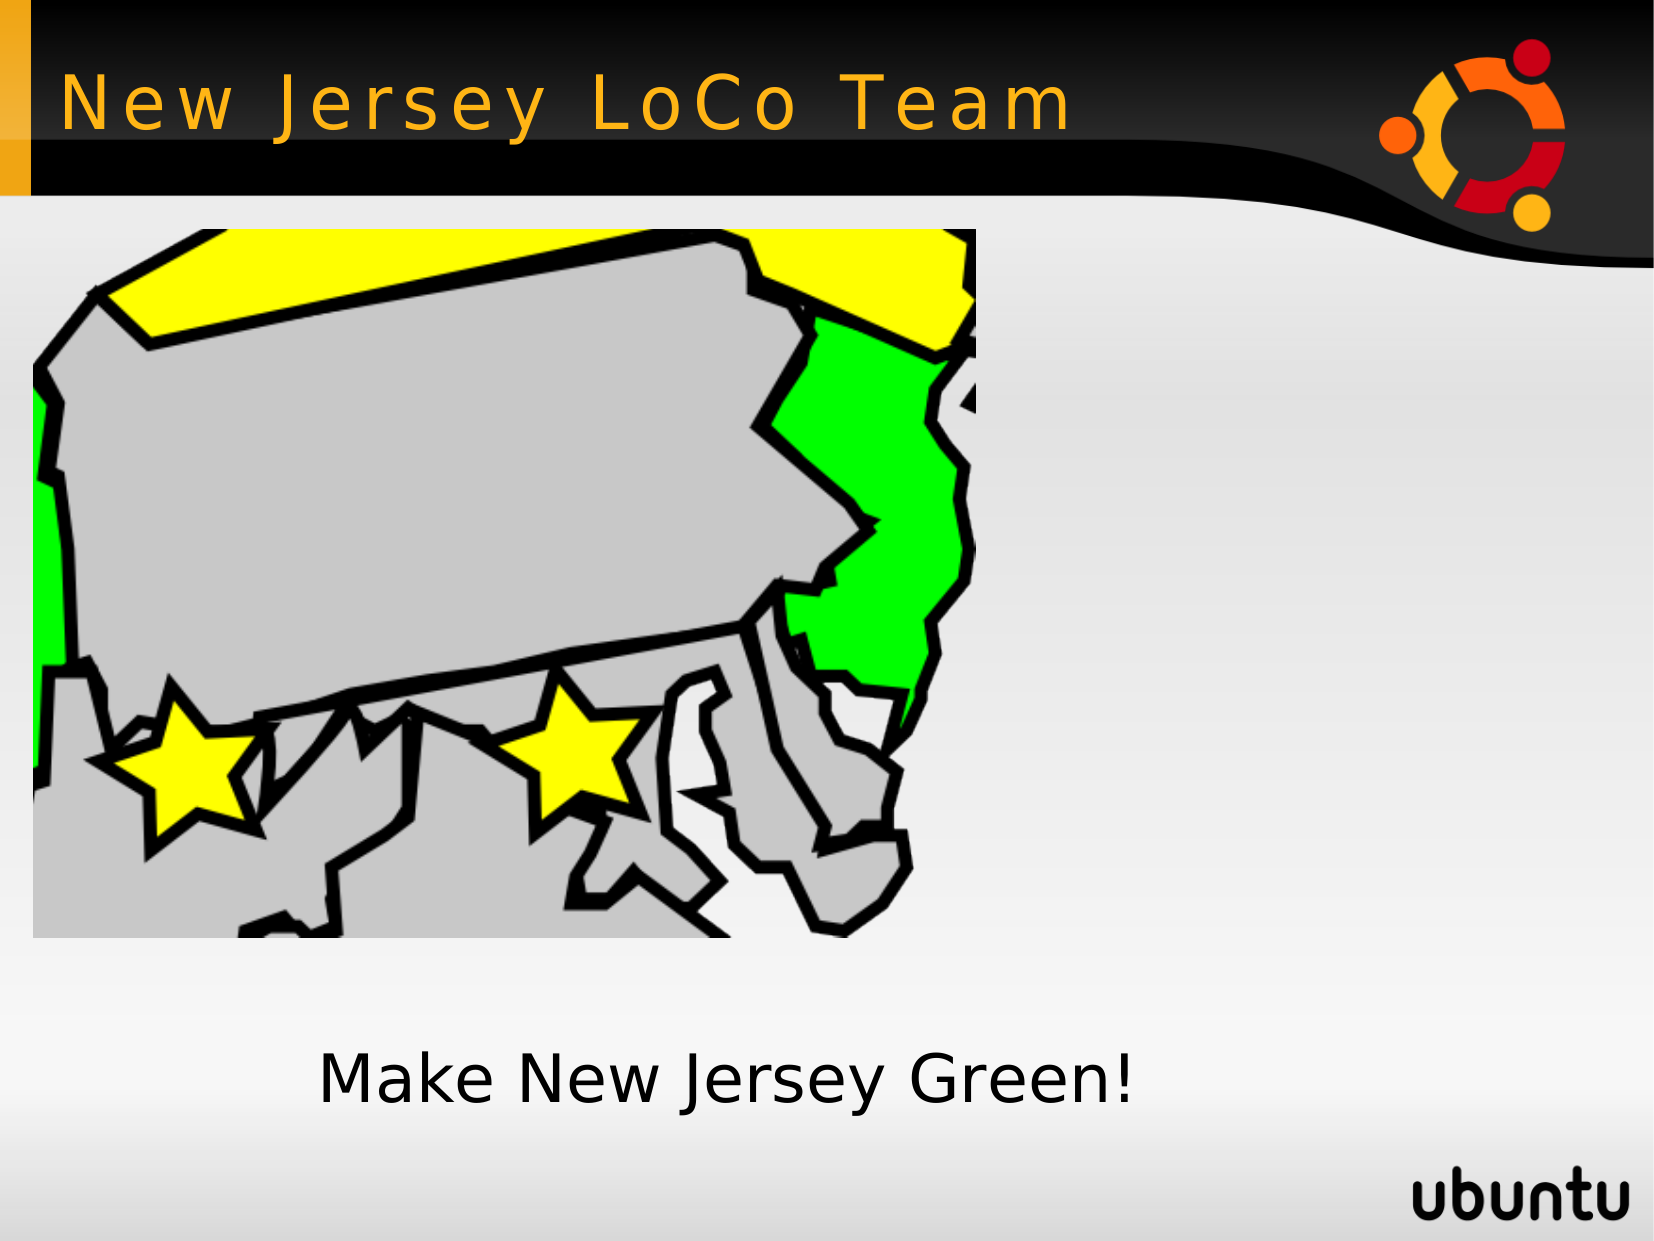

# New Jersey LoCo Team
Make New Jersey Green!